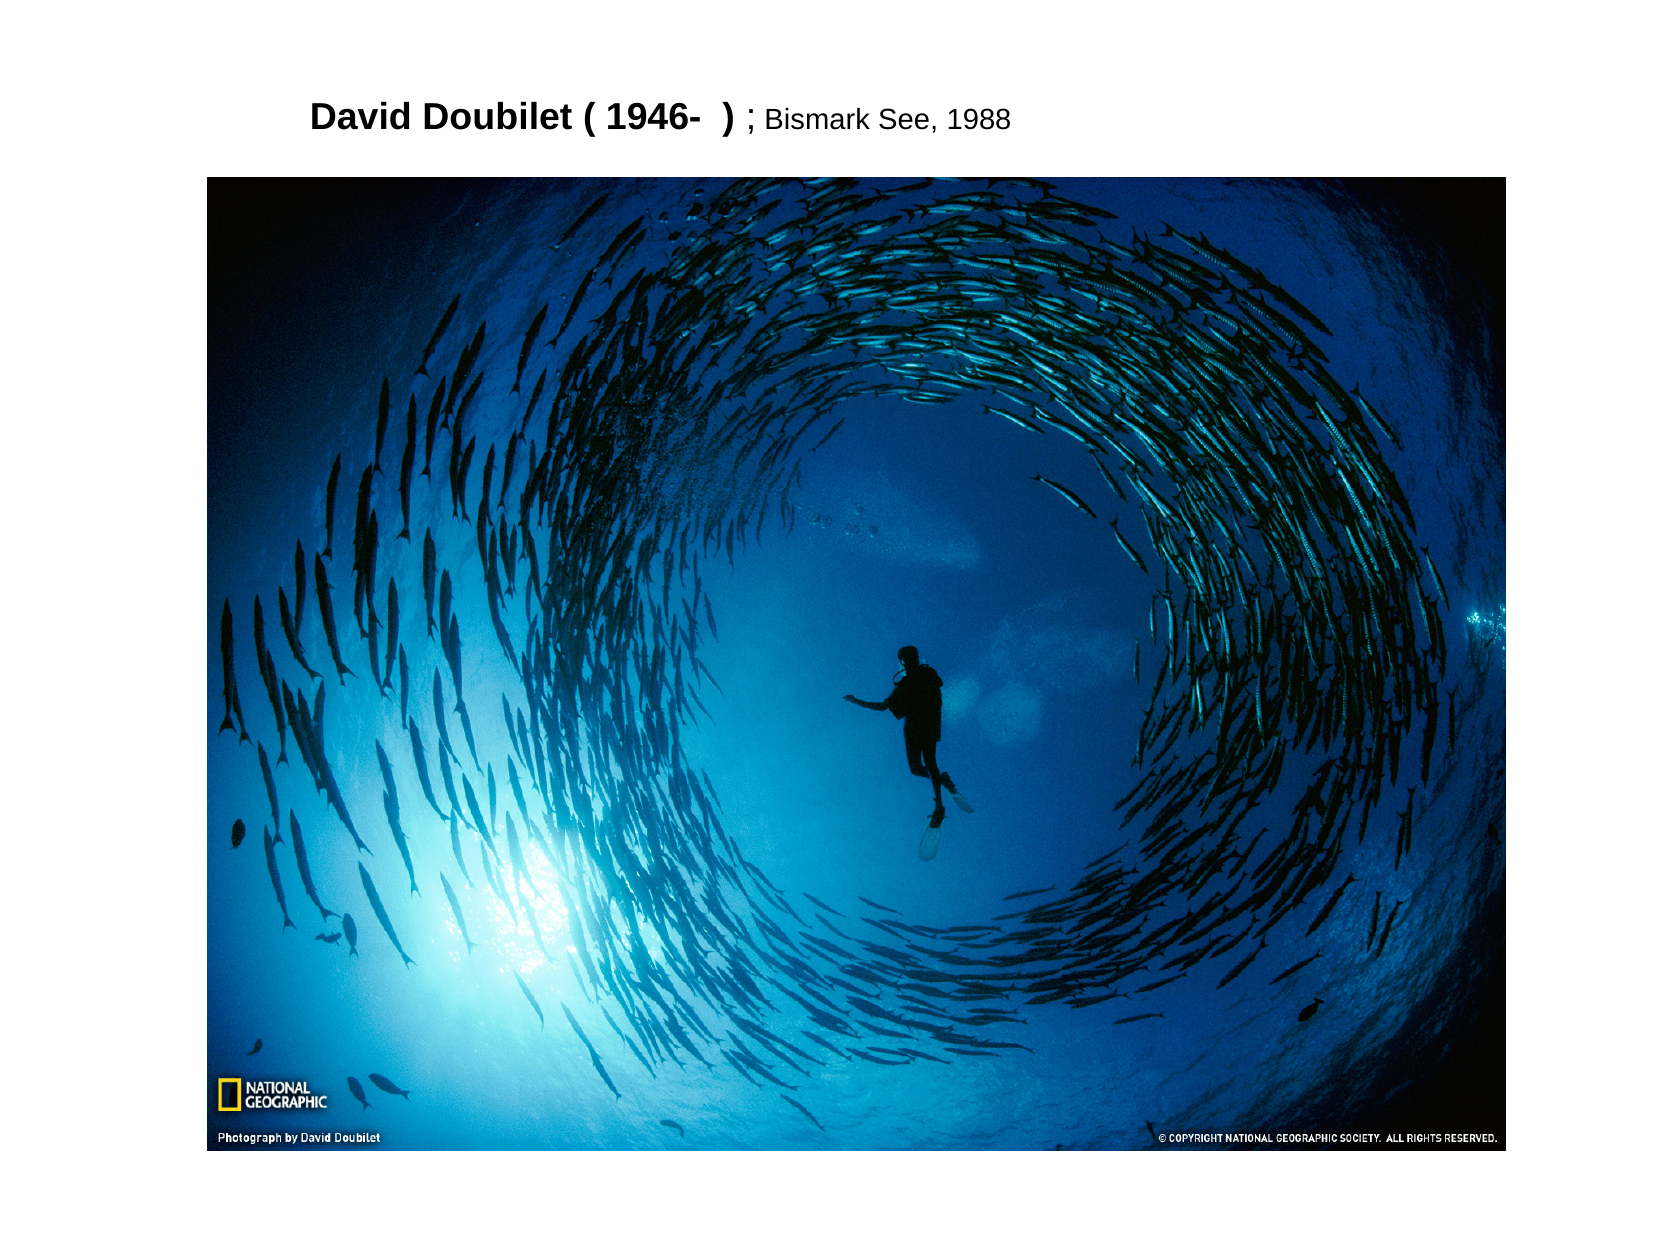

David Doubilet ( 1946- ) ; Bismark See, 1988